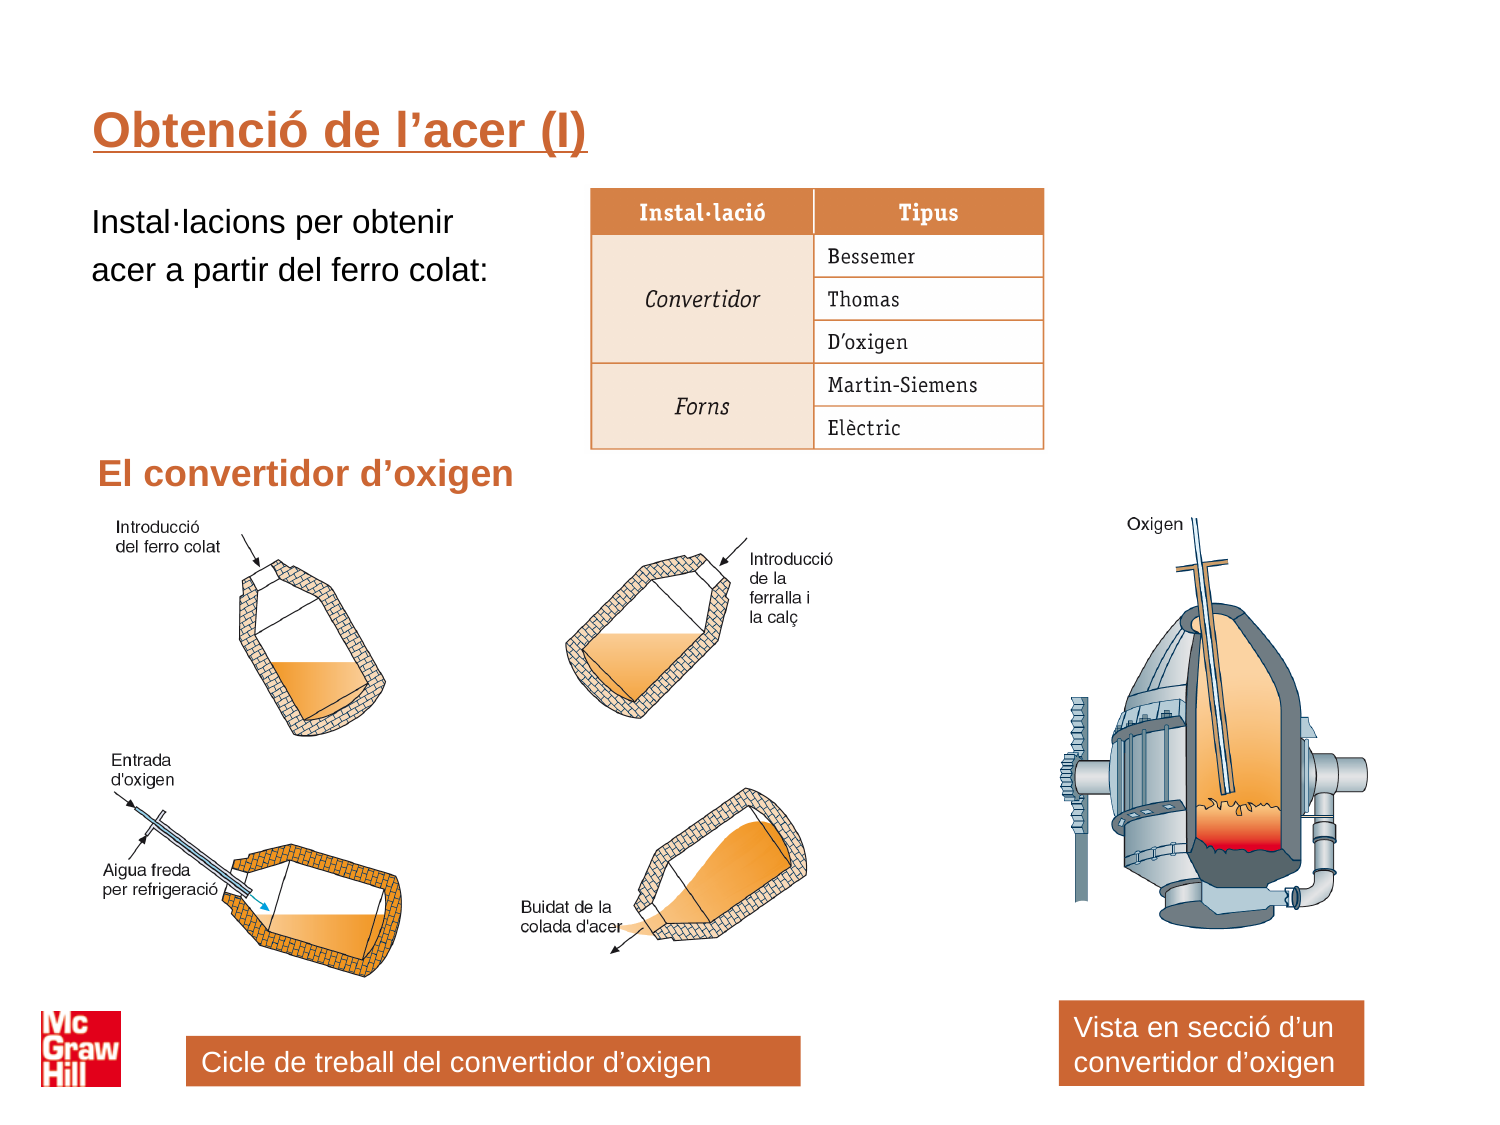

Obtenció de l’acer (I)
Instal·lacions per obtenir acer a partir del ferro colat:
El convertidor d’oxigen
Vista en secció d’un convertidor d’oxigen
Cicle de treball del convertidor d’oxigen